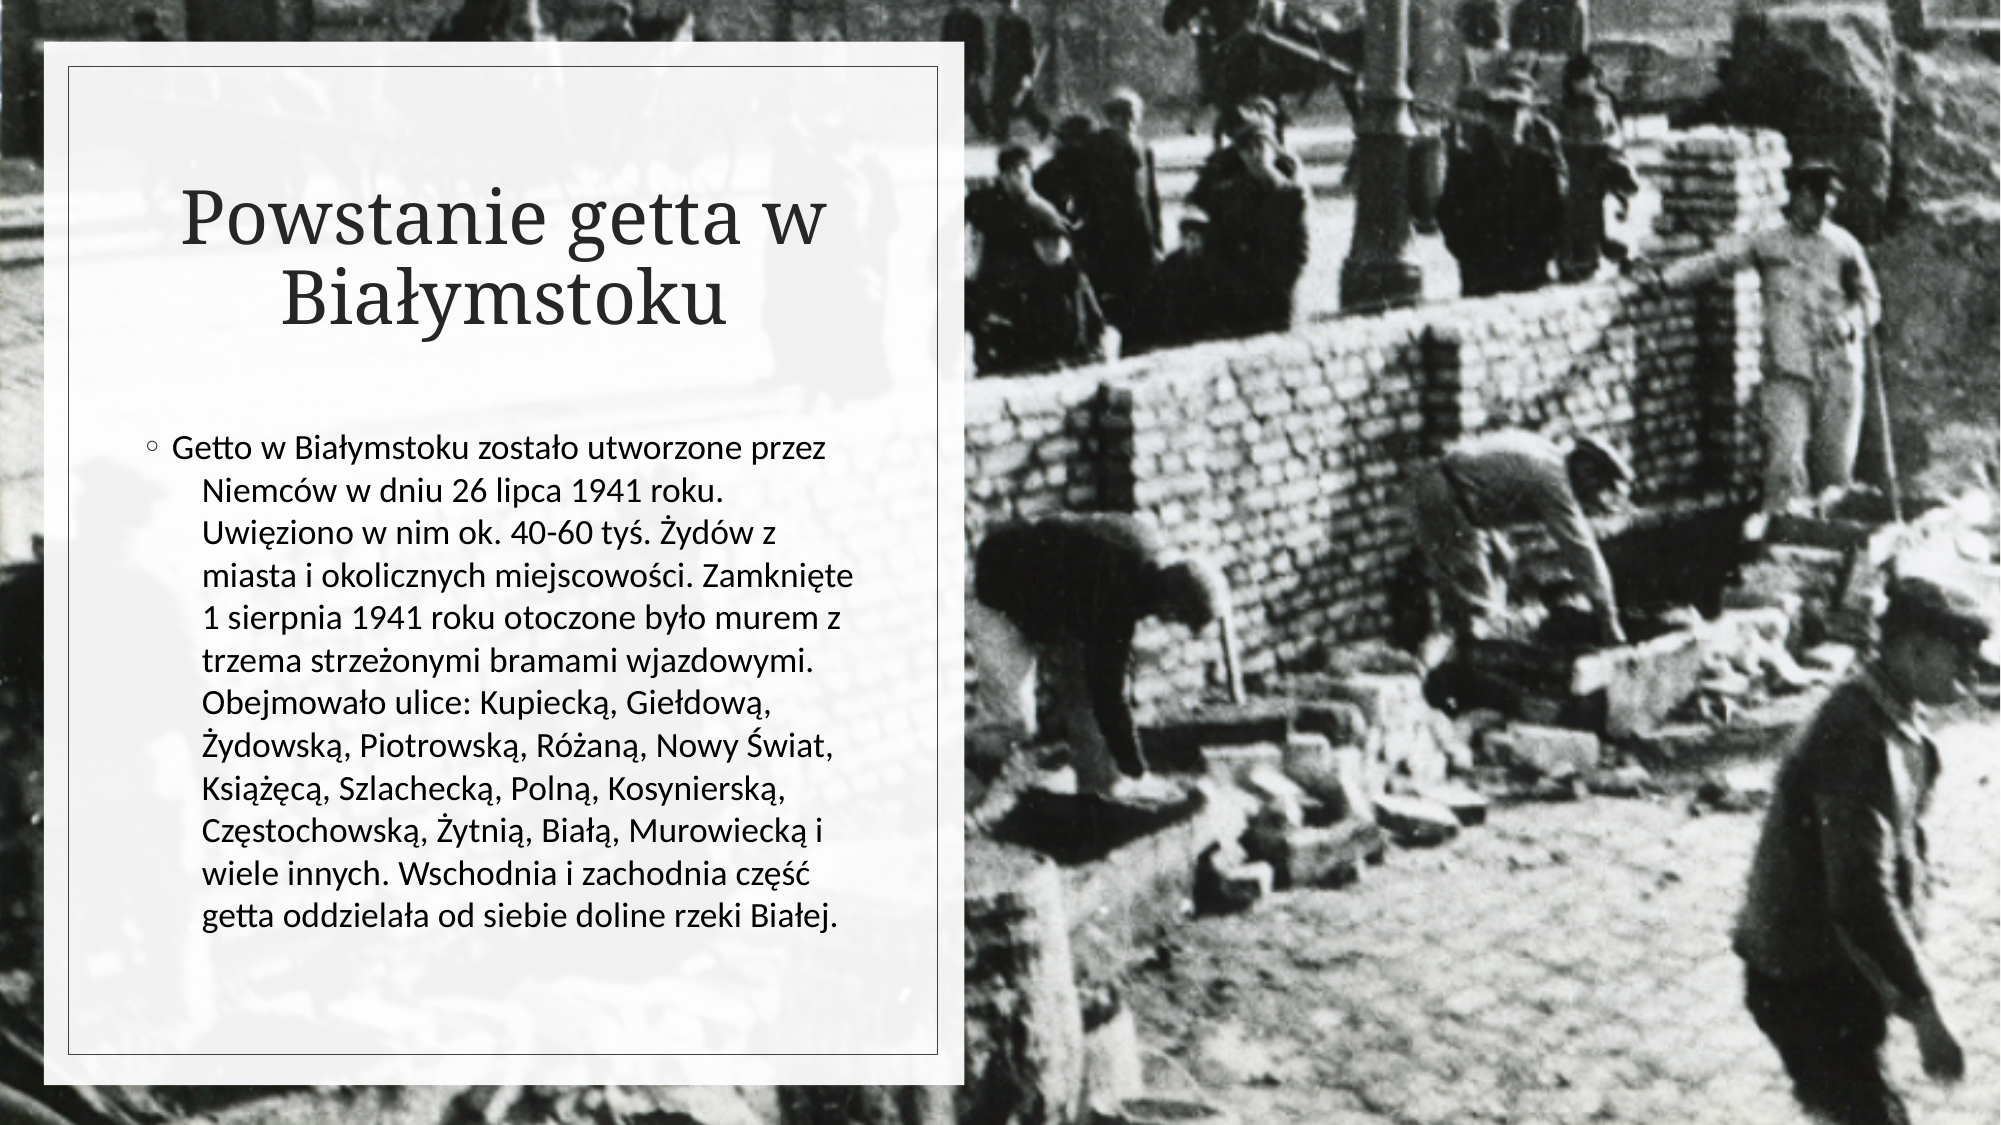

# Powstanie getta w Białymstoku
Getto w Białymstoku zostało utworzone przez Niemców w dniu 26 lipca 1941 roku. Uwięziono w nim ok. 40-60 tyś. Żydów z miasta i okolicznych miejscowości. Zamknięte 1 sierpnia 1941 roku otoczone było murem z trzema strzeżonymi bramami wjazdowymi. Obejmowało ulice: Kupiecką, Giełdową, Żydowską, Piotrowską, Różaną, Nowy Świat, Książęcą, Szlachecką, Polną, Kosynierską, Częstochowską, Żytnią, Białą, Murowiecką i wiele innych. Wschodnia i zachodnia część getta oddzielała od siebie doline rzeki Białej.